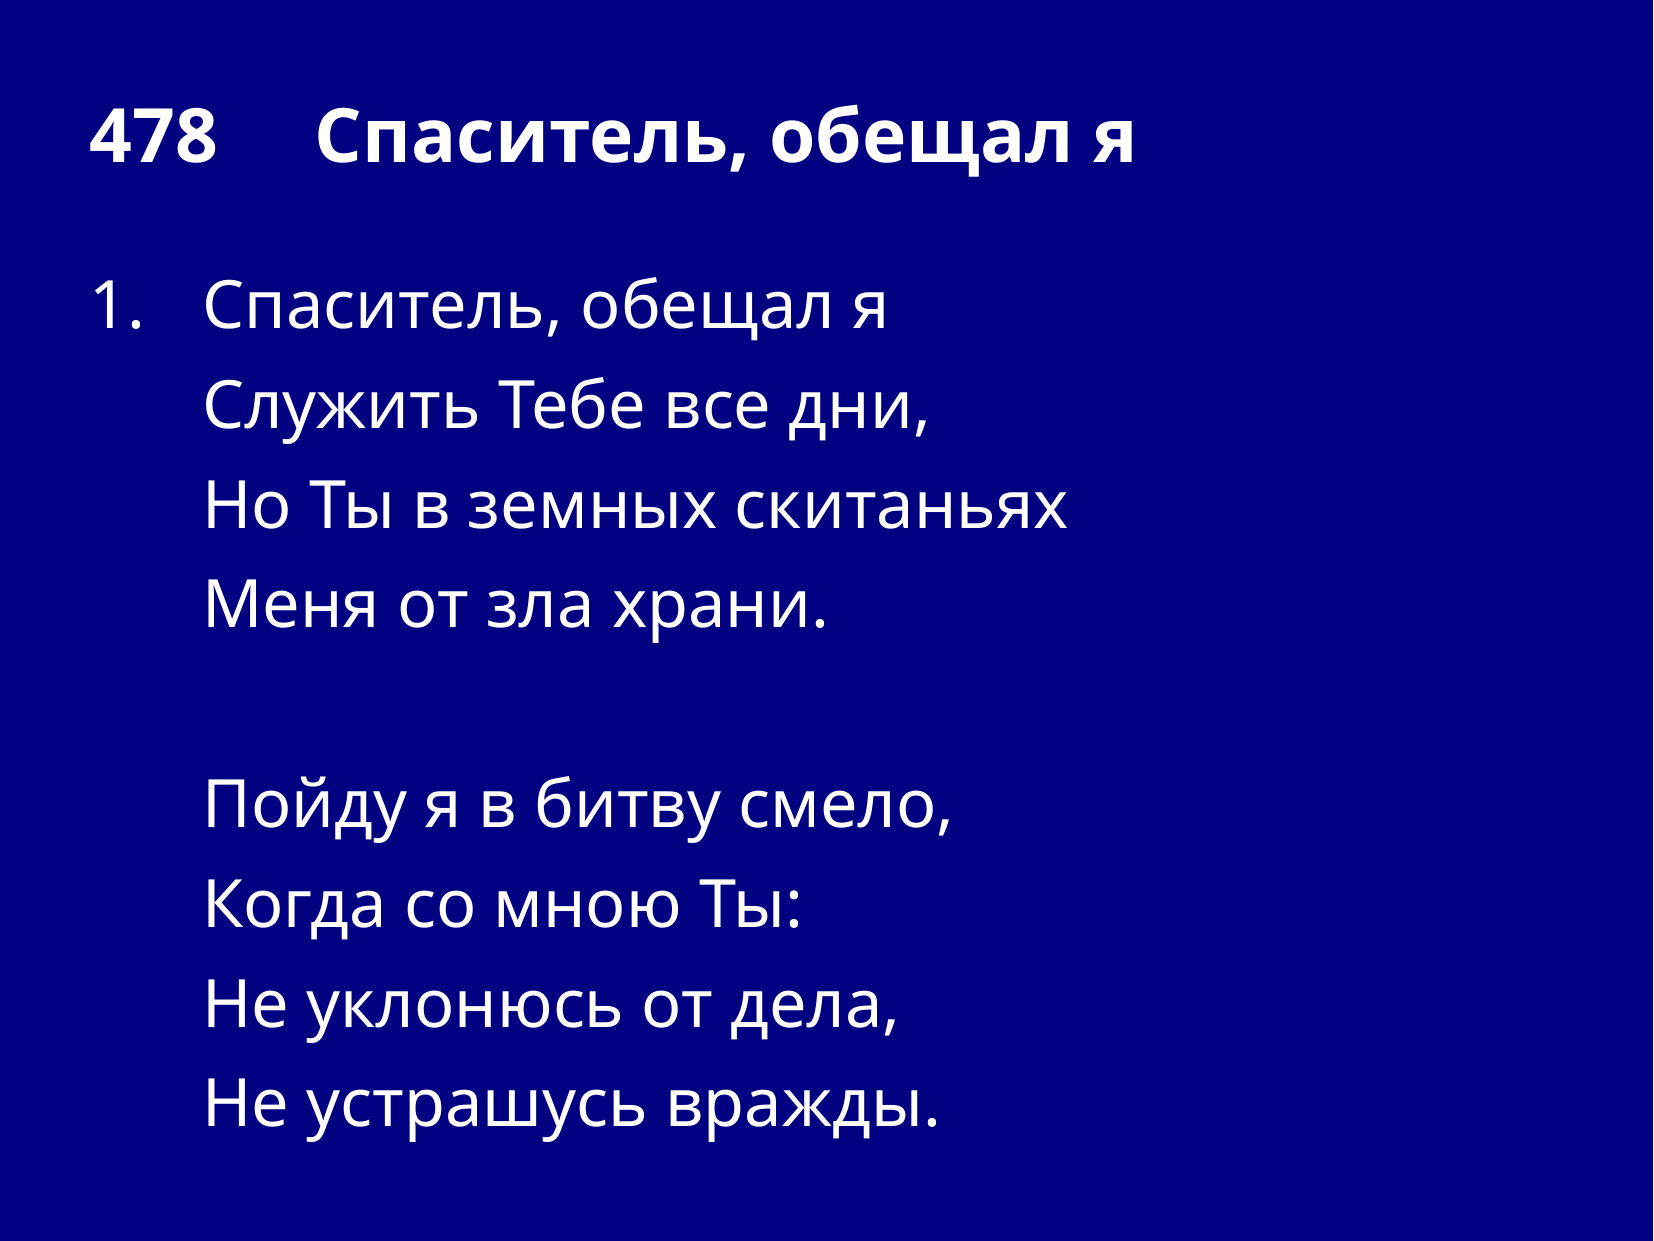

478	Спаситель, обещал я
1.	Спаситель, обещал я
	Служить Тебе все дни,
	Но Ты в земных скитаньях
	Меня от зла храни.
	Пойду я в битву смело,
	Когда со мною Ты:
	Не уклонюсь от дела,
	Не устрашусь вражды.